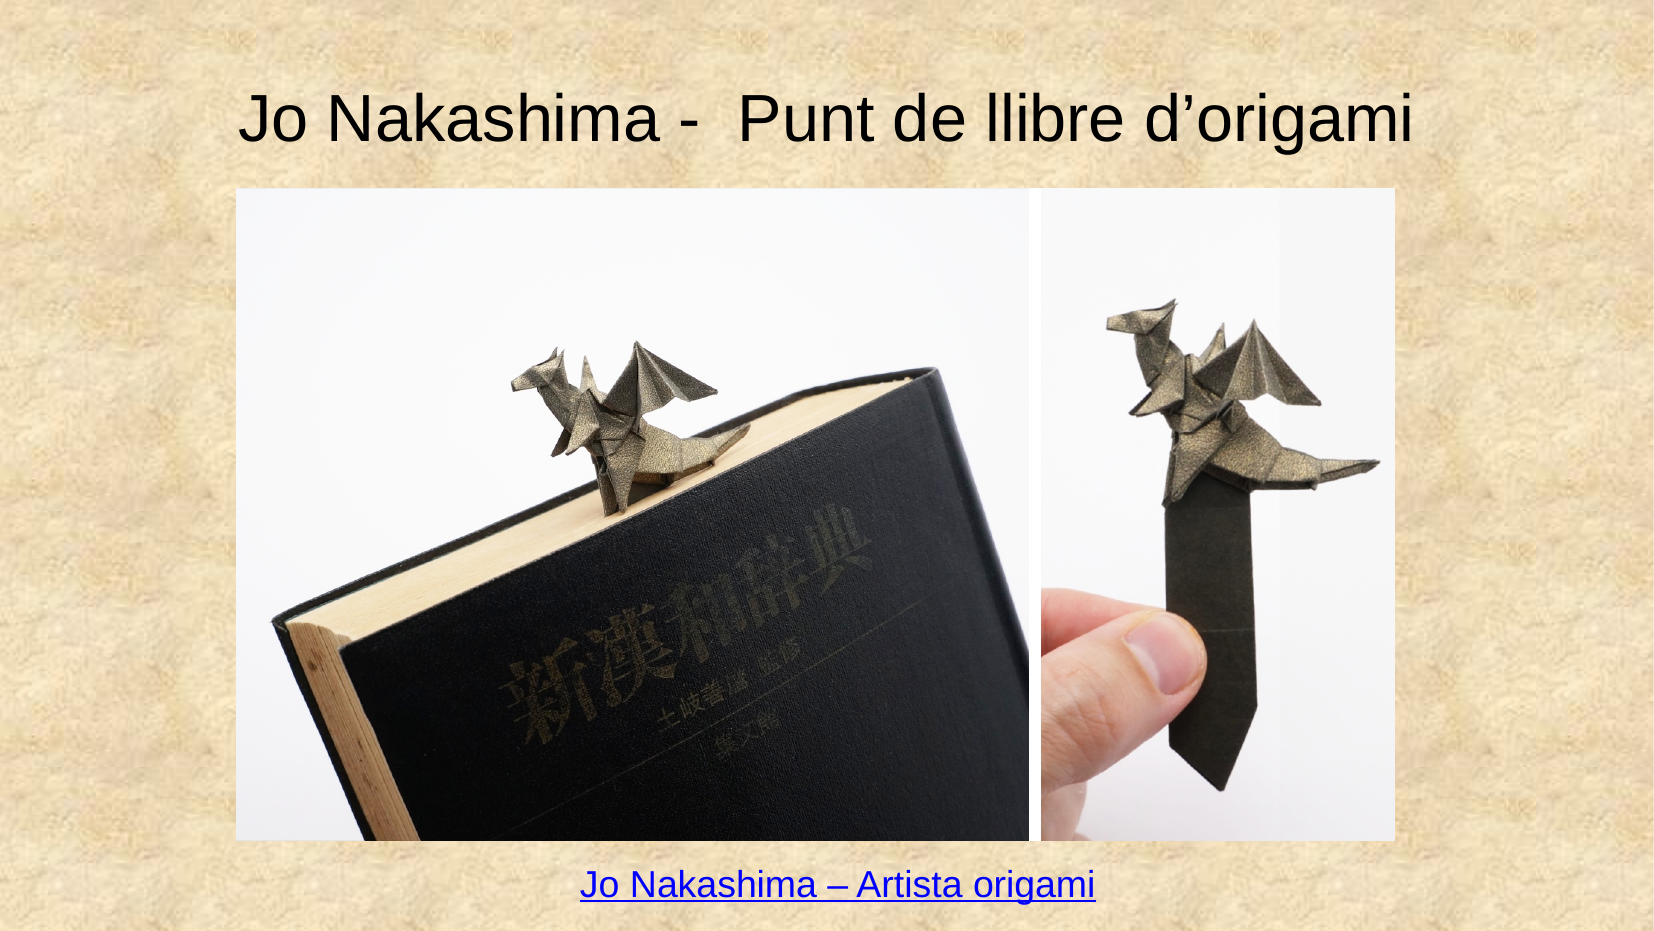

Jo Nakashima - Punt de llibre d’origami
Jo Nakashima – Artista origami